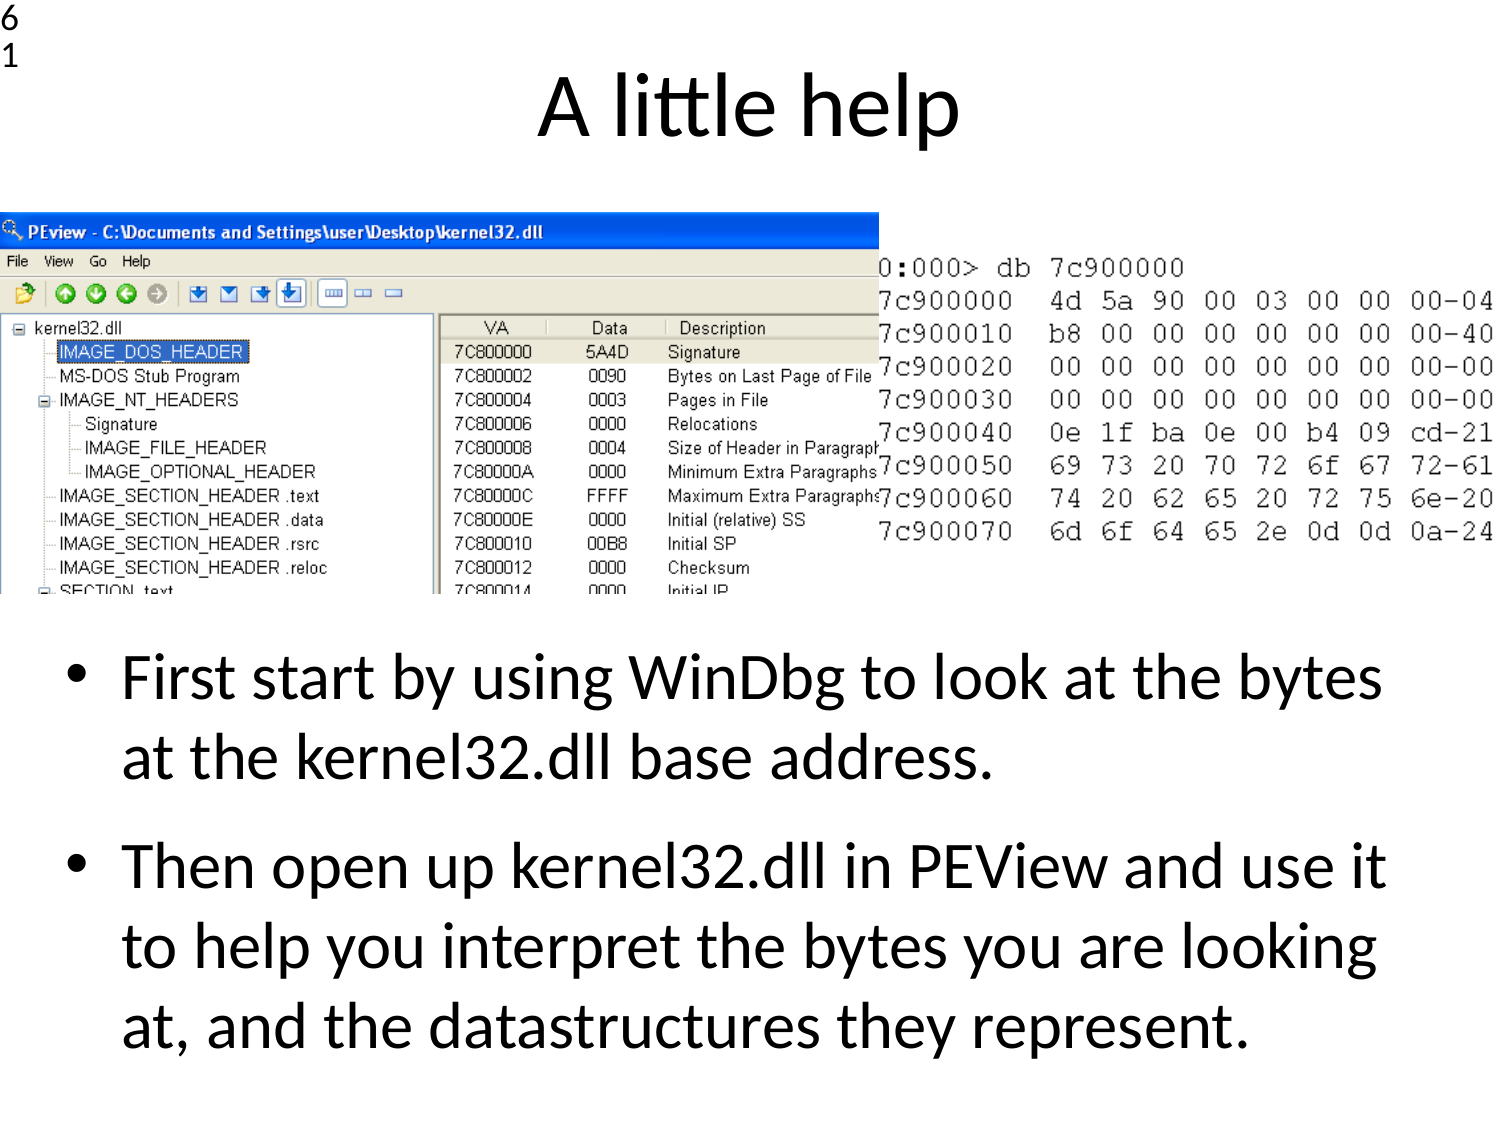

A little help
# First start by using WinDbg to look at the bytes at the kernel32.dll base address.
Then open up kernel32.dll in PEView and use it to help you interpret the bytes you are looking at, and the datastructures they represent.